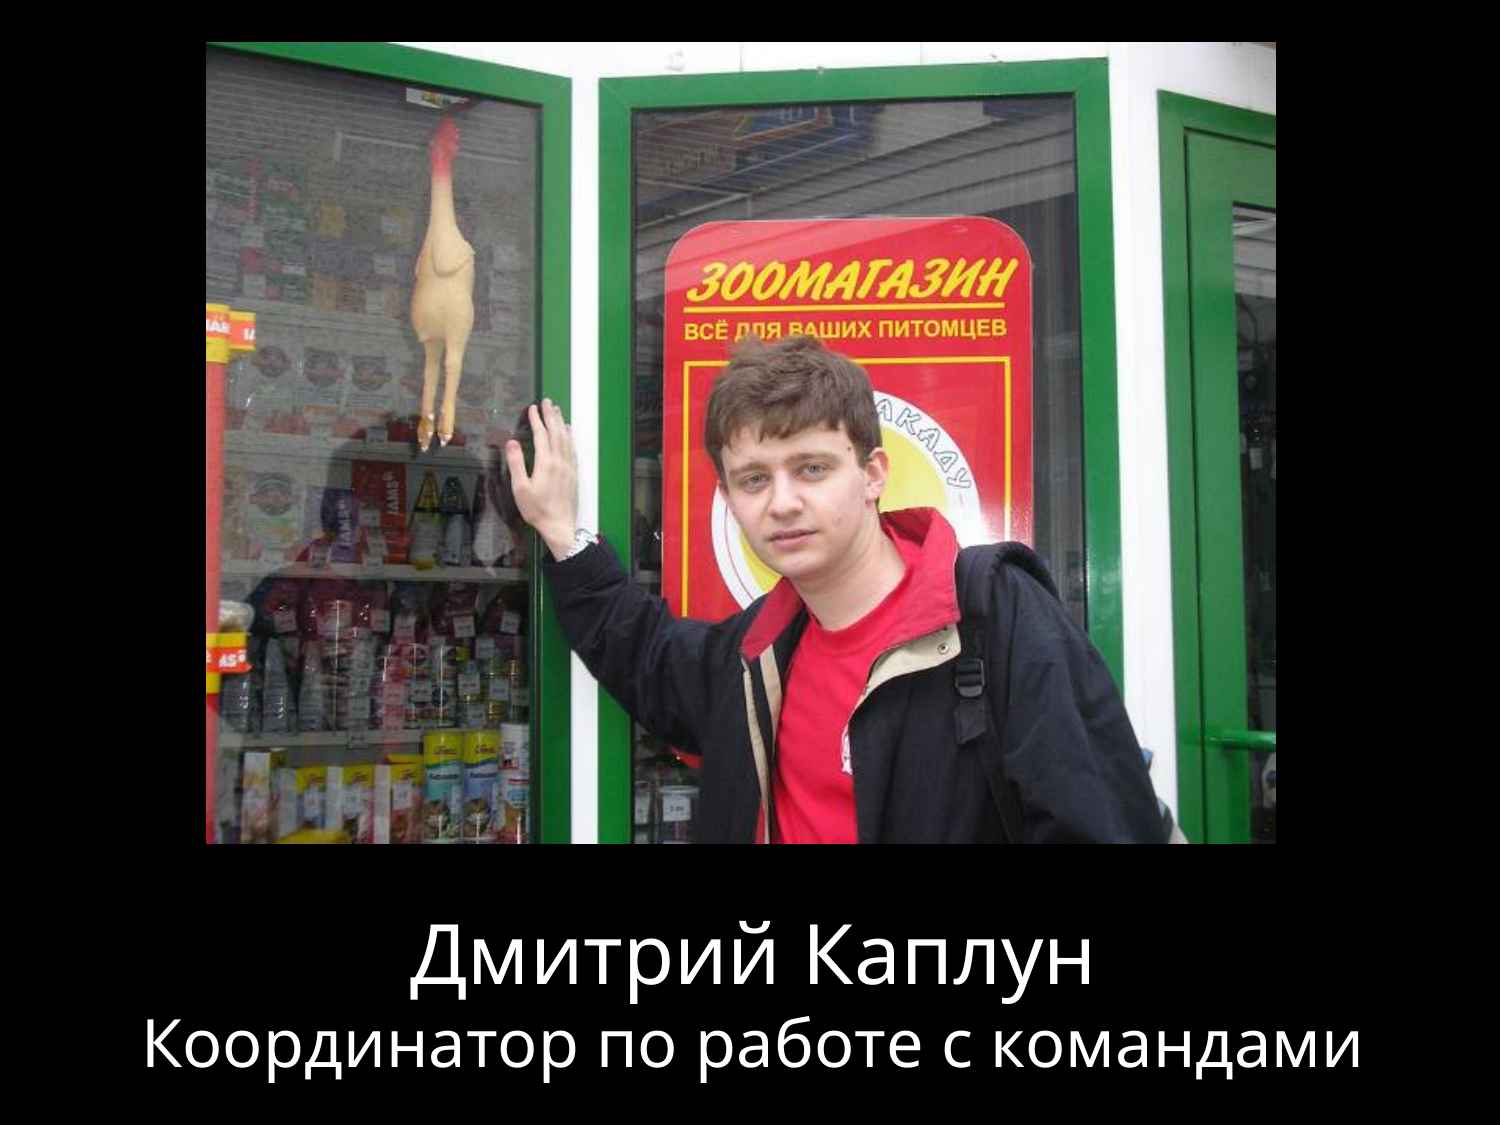

Дмитрий Каплун
Координатор по работе с командами